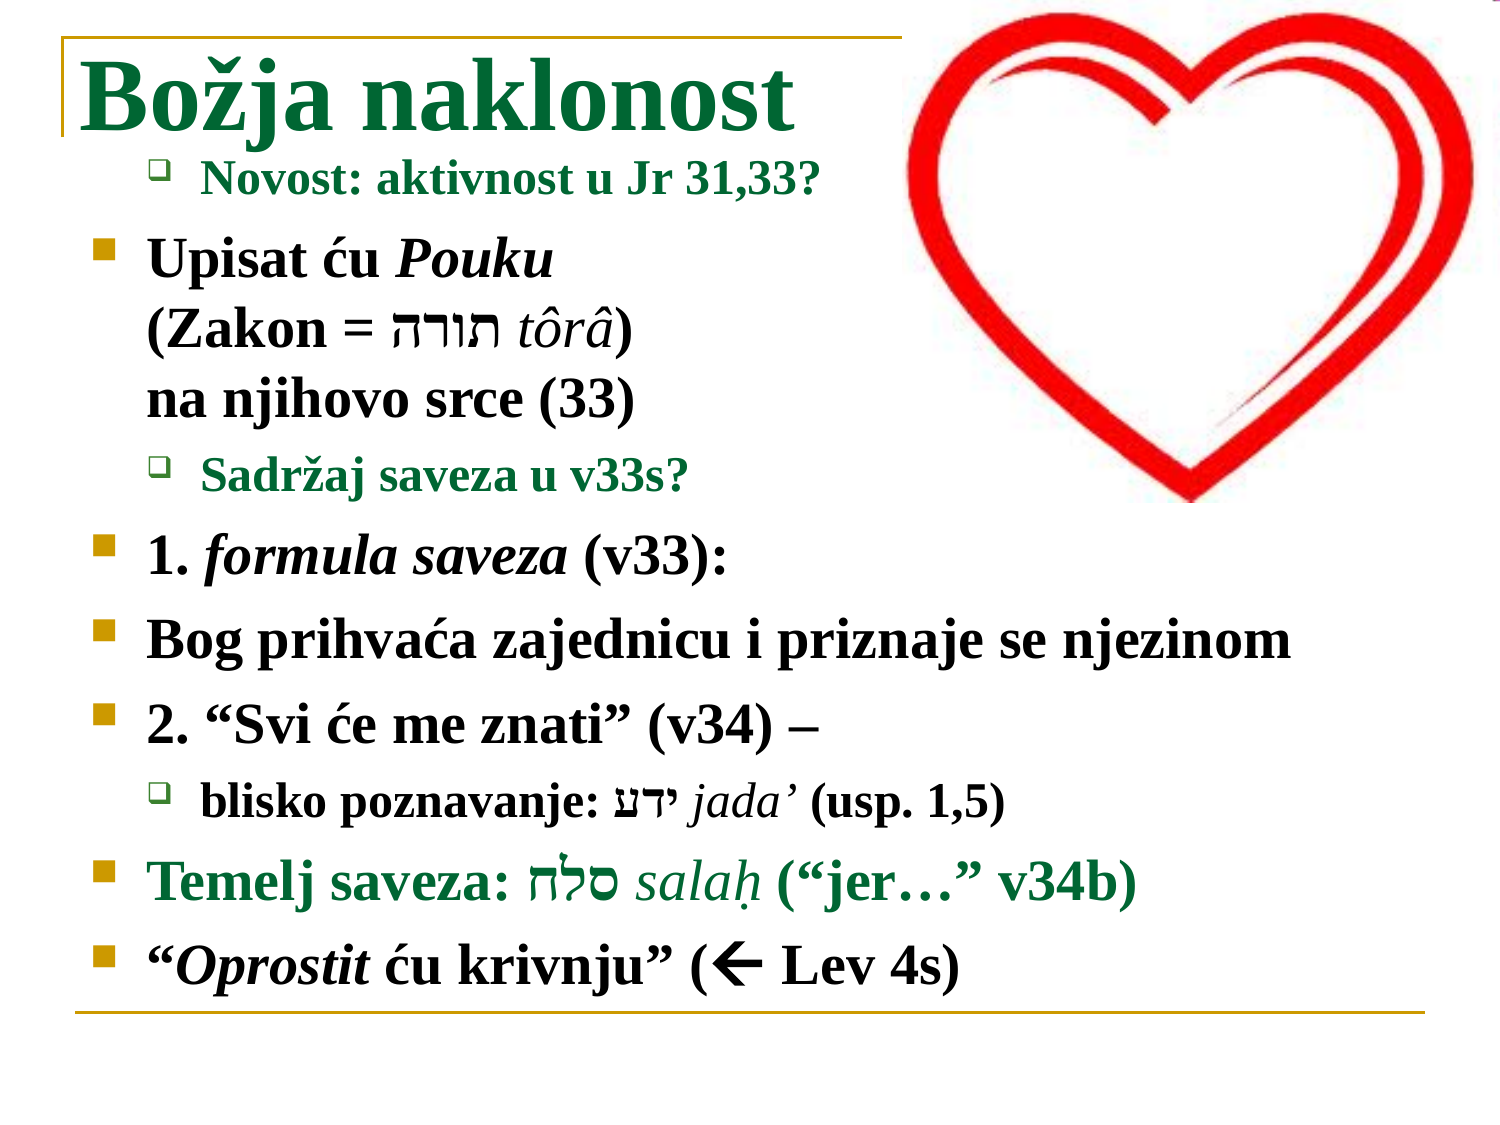

# Božja naklonost
Novost: aktivnost u Jr 31,33?
Upisat ću Pouku
(Zakon = תורה tôrâ)
na njihovo srce (33)
Sadržaj saveza u v33s?
1. formula saveza (v33):
Bog prihvaća zajednicu i priznaje se njezinom
2. “Svi će me znati” (v34) –
blisko poznavanje: ידע jada’ (usp. 1,5)
Temelj saveza: סלח salaḥ (“jer…” v34b)
“Oprostit ću krivnju” ( Lev 4s)